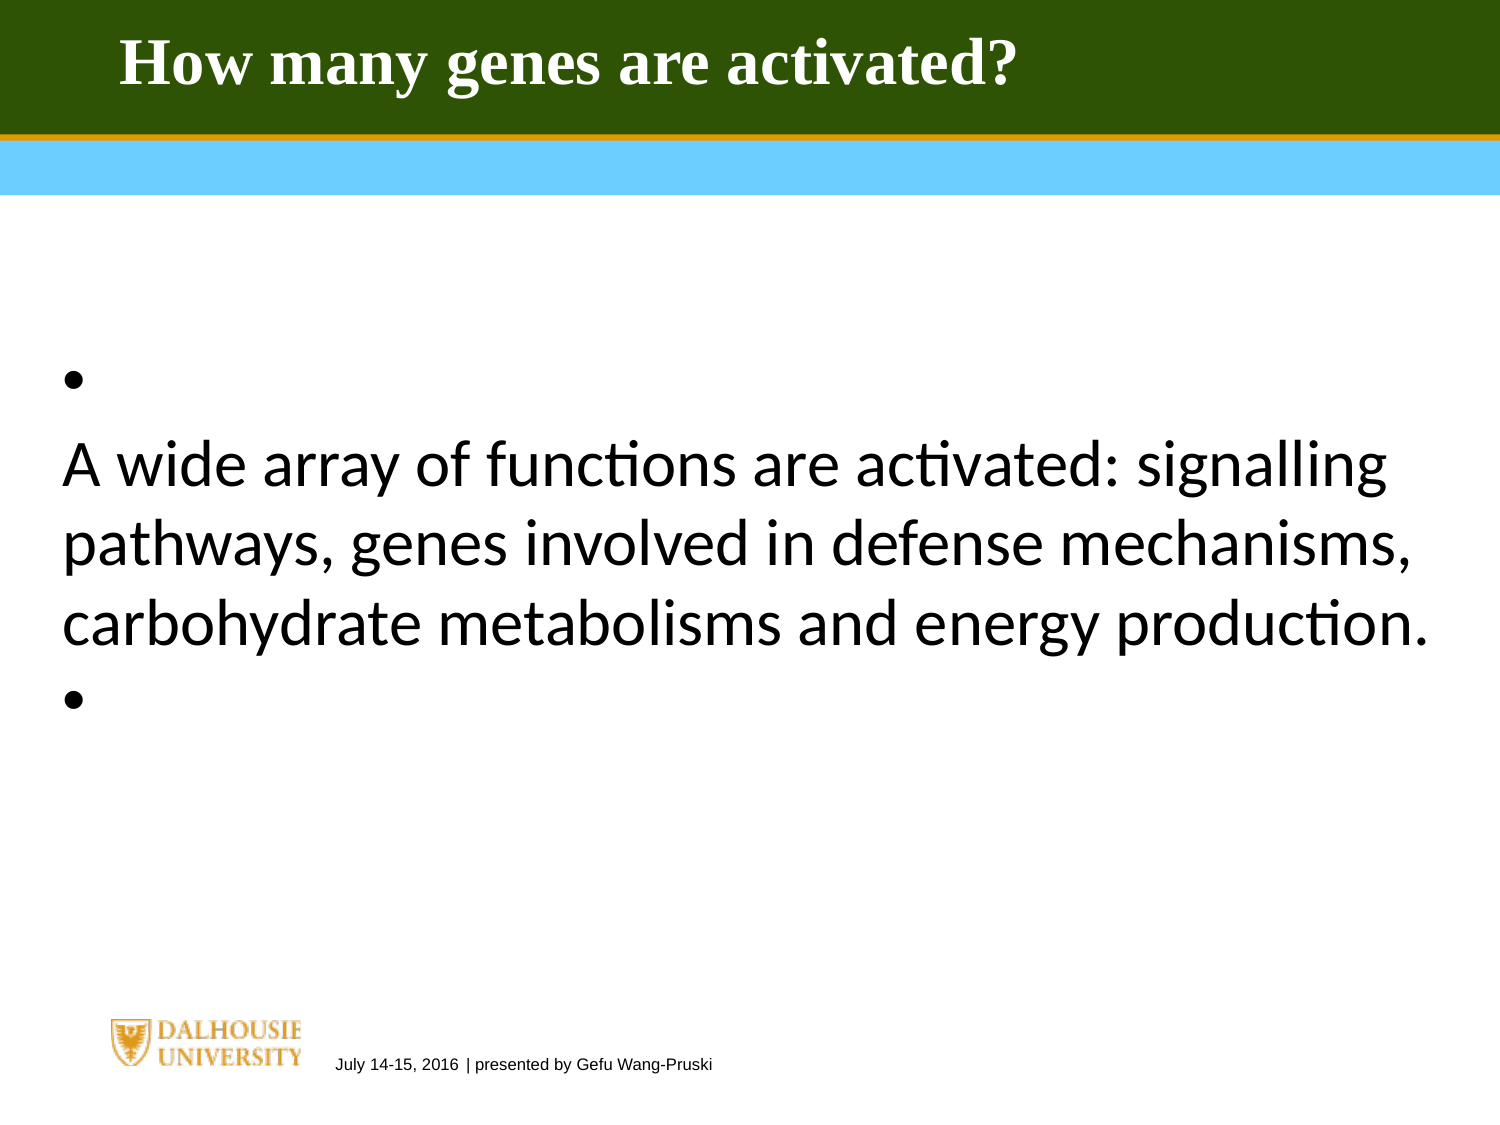

# How many genes are activated?
A wide array of functions are activated: signalling pathways, genes involved in defense mechanisms, carbohydrate metabolisms and energy production.